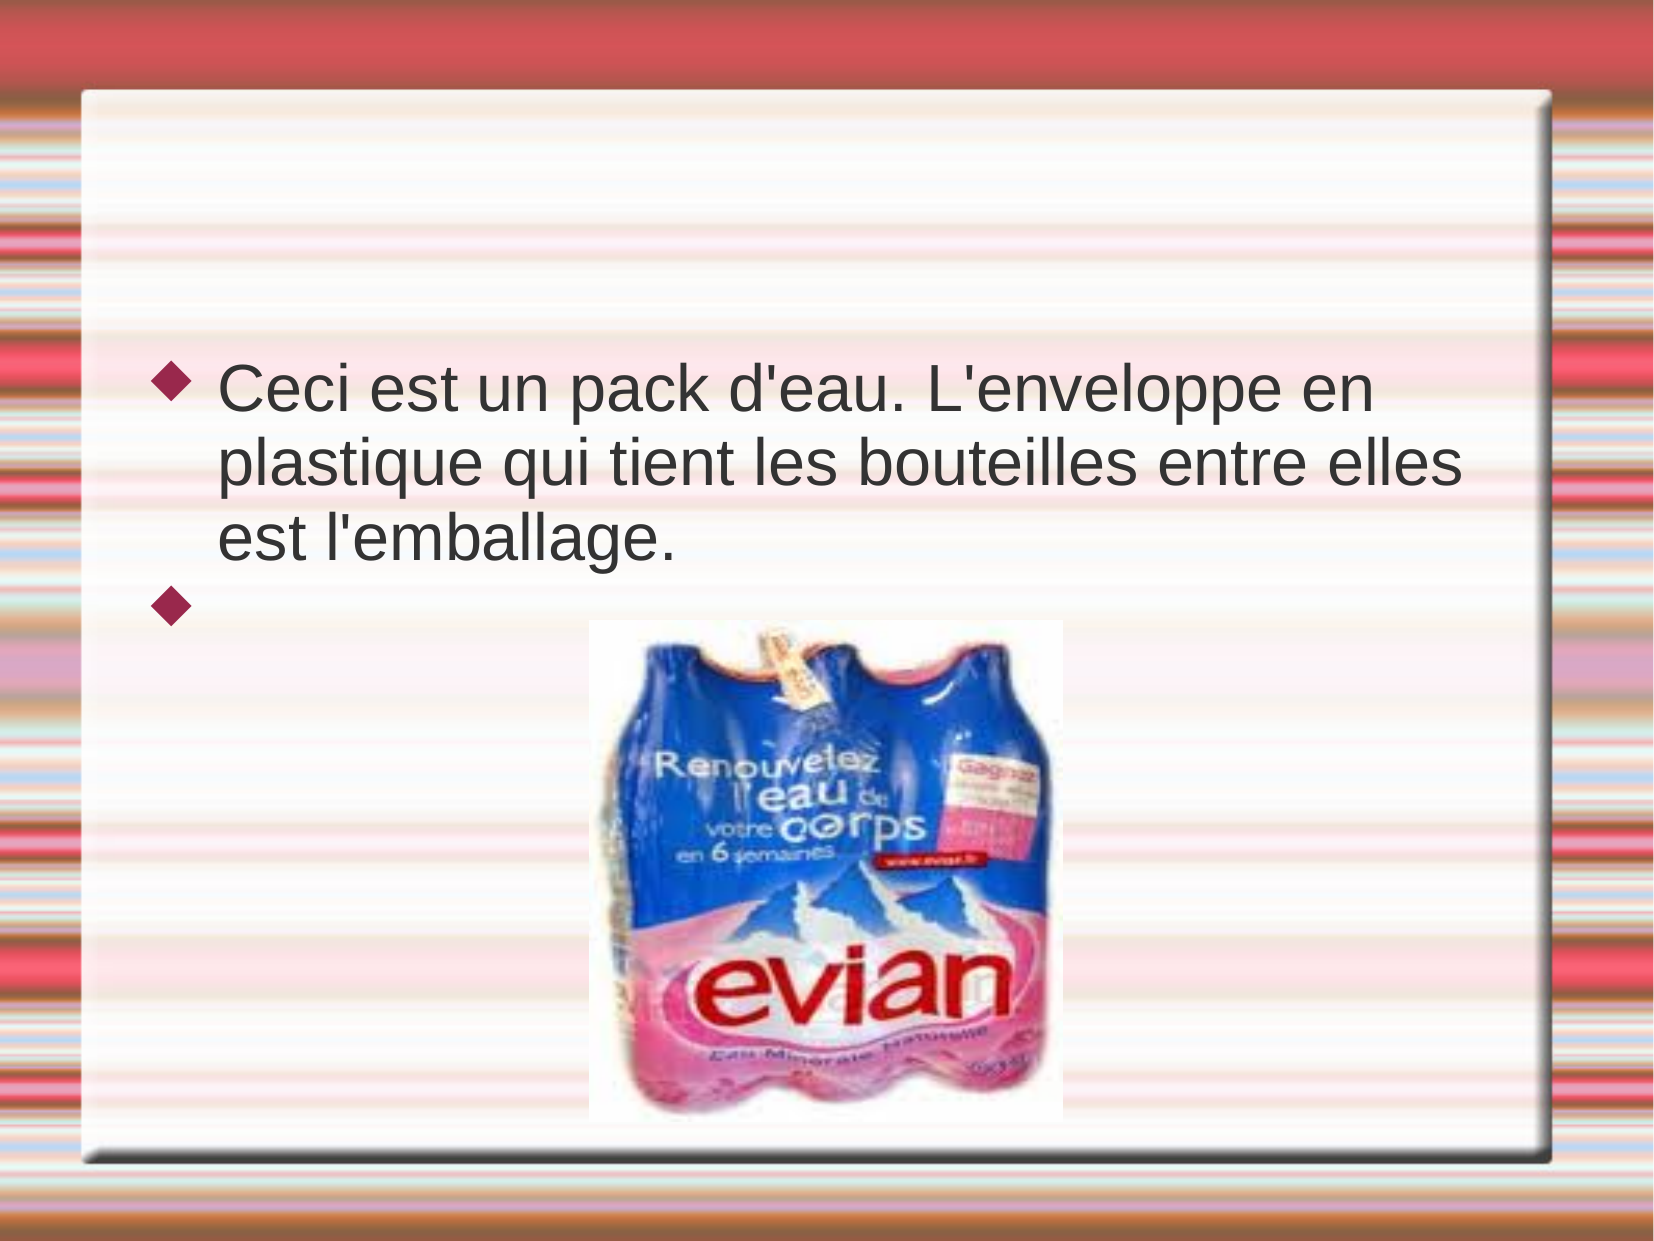

#
Ceci est un pack d'eau. L'enveloppe en plastique qui tient les bouteilles entre elles est l'emballage.